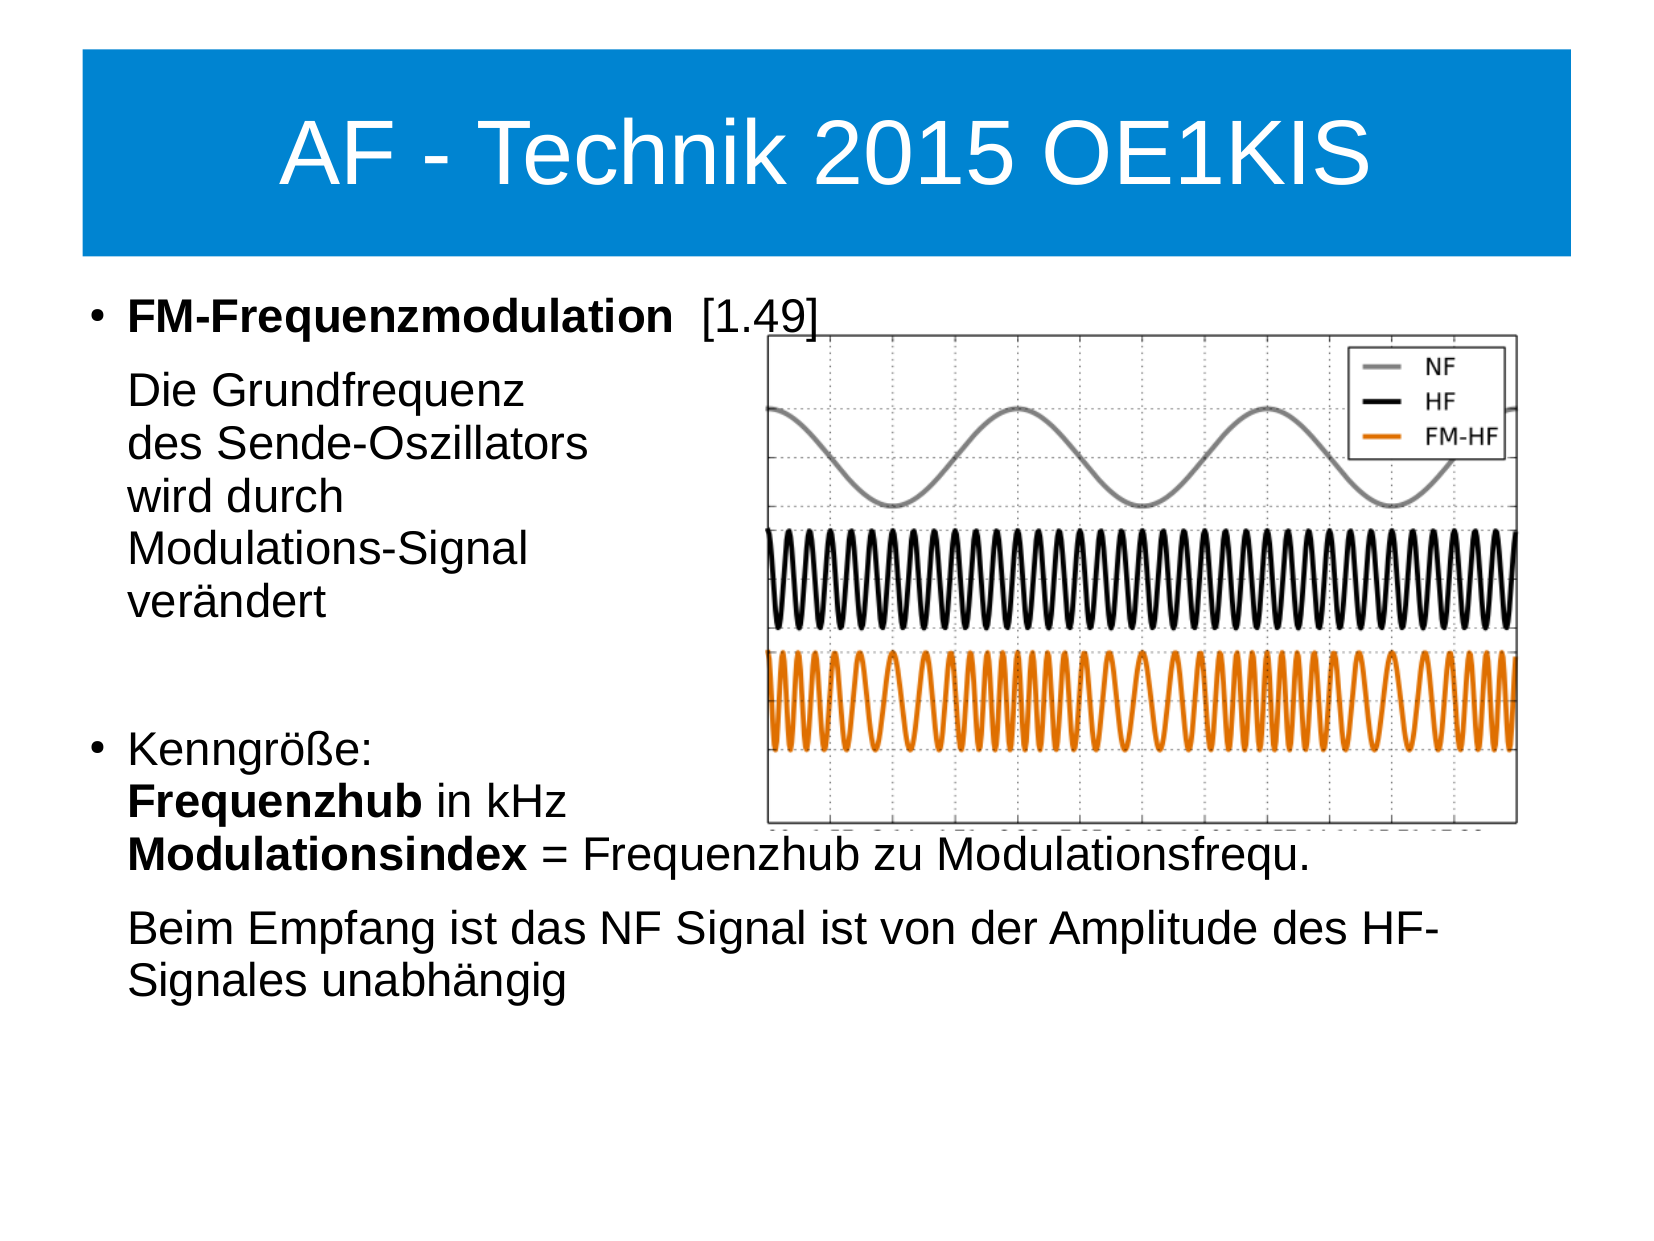

# AF - Technik 2015 OE1KIS
FM-Frequenzmodulation [1.49]
Die Grundfrequenz
des Sende-Oszillators
wird durch
Modulations-Signal
verändert
Kenngröße:
Frequenzhub in kHz
Modulationsindex = Frequenzhub zu Modulationsfrequ.
Beim Empfang ist das NF Signal ist von der Amplitude des HF-Signales unabhängig